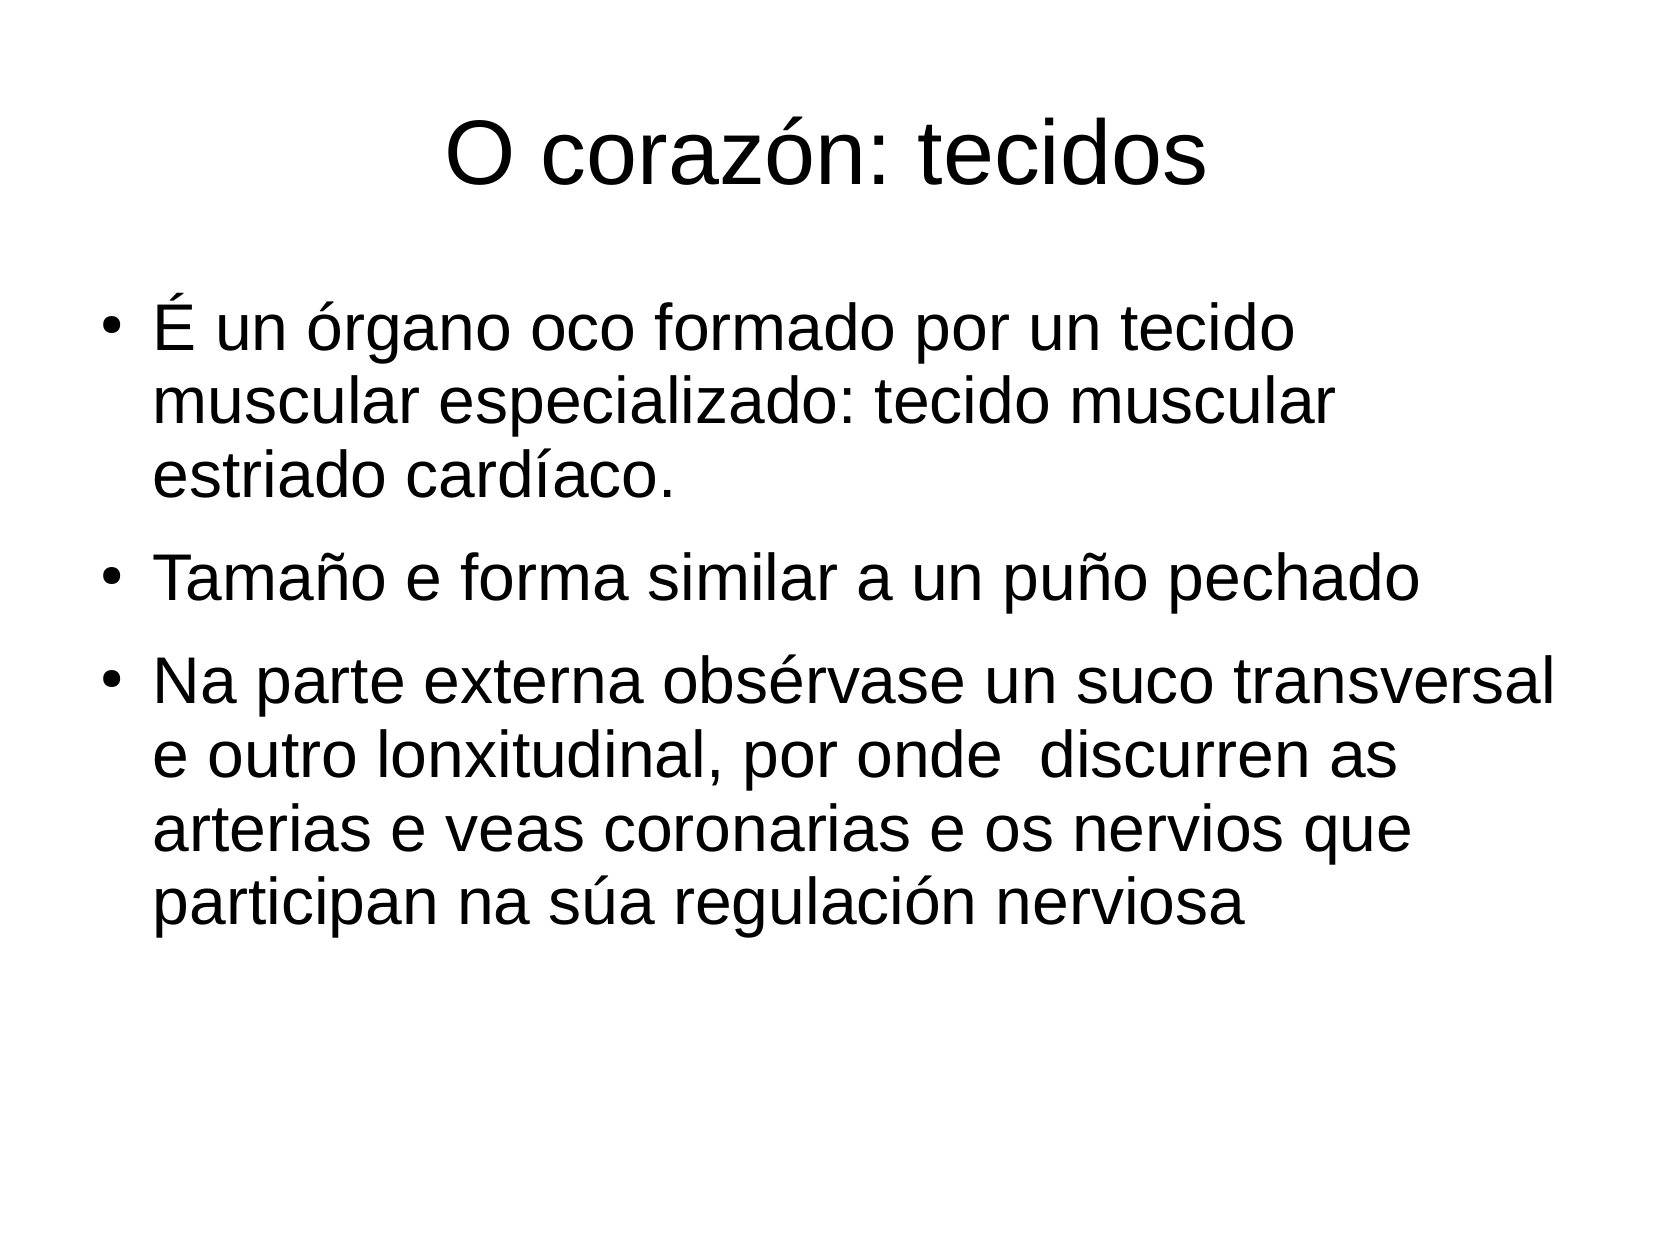

# O corazón: tecidos
É un órgano oco formado por un tecido muscular especializado: tecido muscular estriado cardíaco.
Tamaño e forma similar a un puño pechado
Na parte externa obsérvase un suco transversal e outro lonxitudinal, por onde discurren as arterias e veas coronarias e os nervios que participan na súa regulación nerviosa